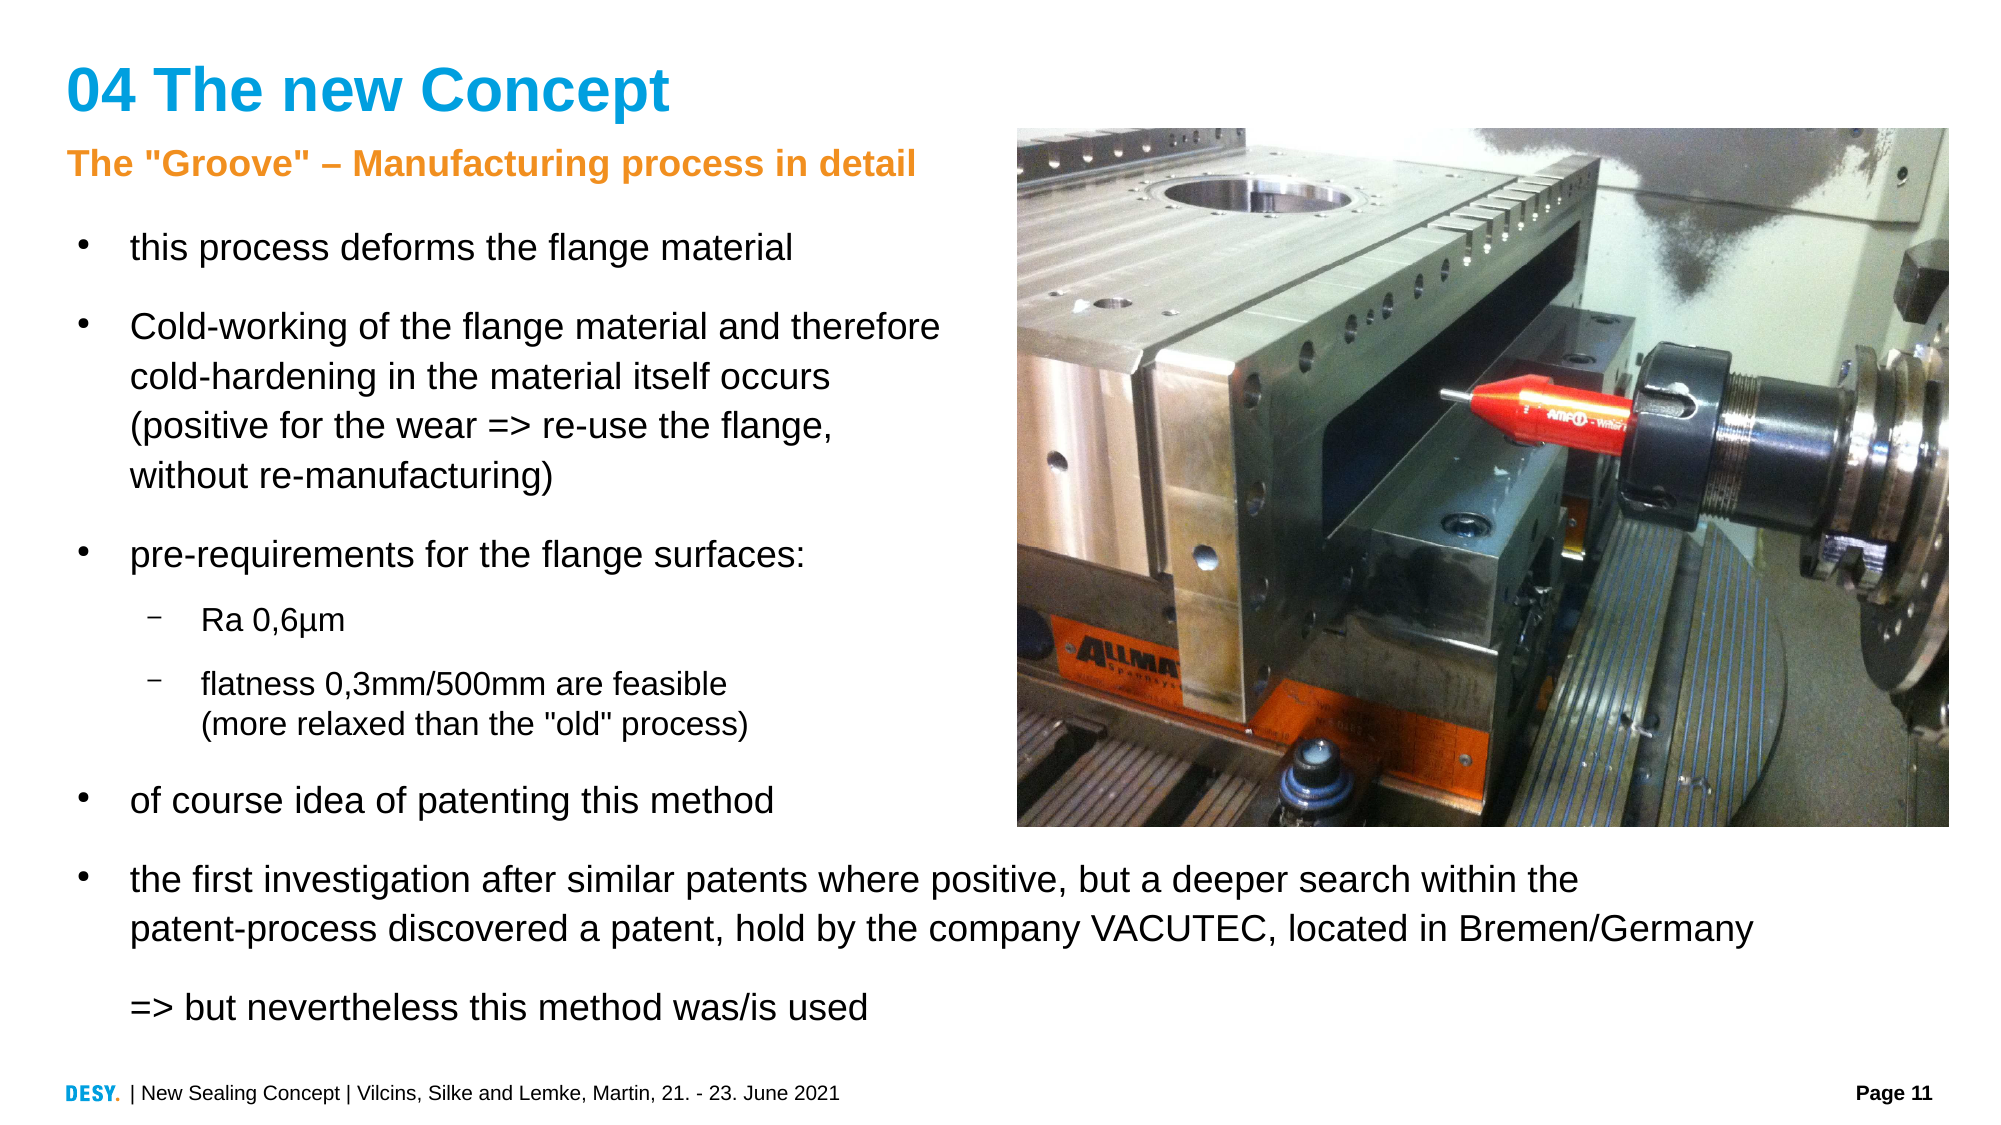

# 04 The new Concept
The "Groove" – Manufacturing process in detail
this process deforms the flange material
Cold-working of the flange material and therefore
cold-hardening in the material itself occurs
(positive for the wear => re-use the flange,
without re-manufacturing)
pre-requirements for the flange surfaces:
Ra 0,6µm
flatness 0,3mm/500mm are feasible
(more relaxed than the "old" process)
of course idea of patenting this method
the first investigation after similar patents where positive, but a deeper search within the
patent-process discovered a patent, hold by the company VACUTEC, located in Bremen/Germany
=> but nevertheless this method was/is used
| New Sealing Concept | Vilcins, Silke and Lemke, Martin, 21. - 23. June 2021
Source: wikipedia.com